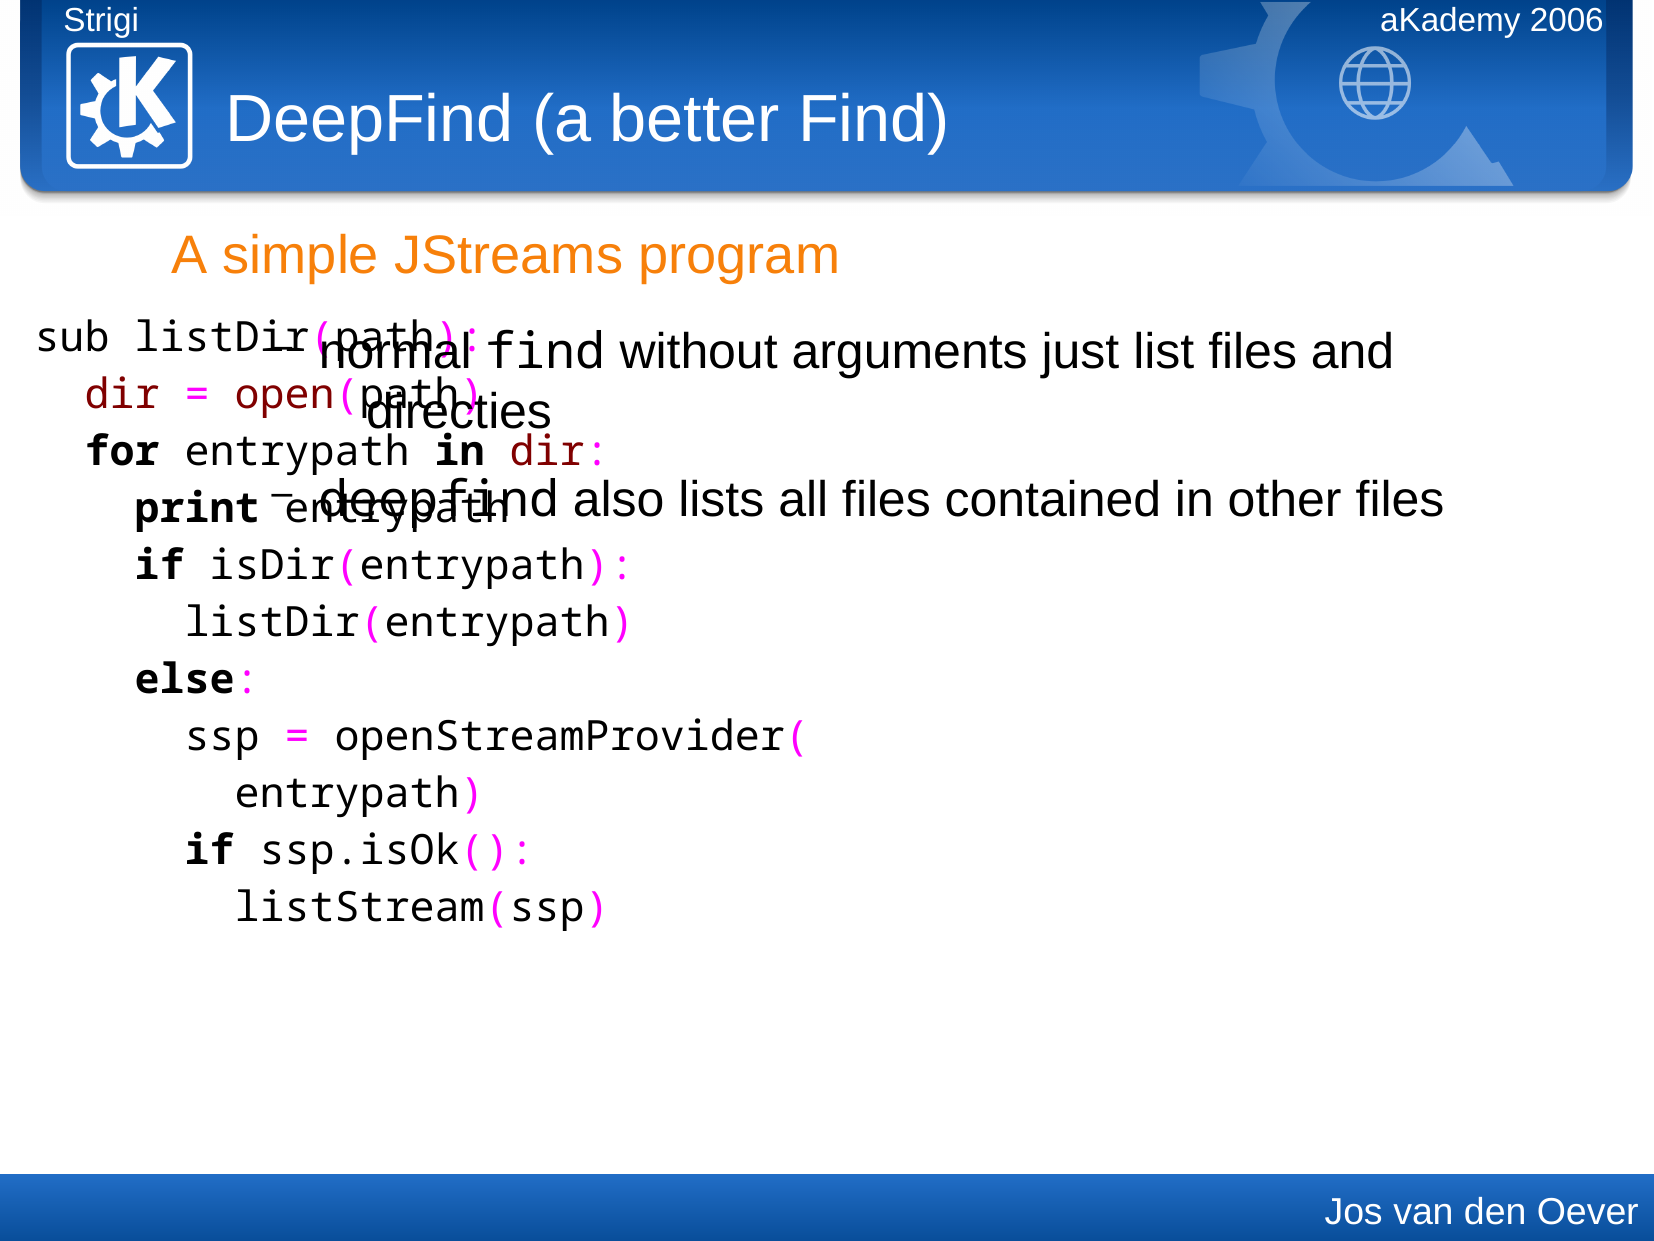

# DeepFind (a better Find)
A simple JStreams program
normal find without arguments just list files and directies
deepfind also lists all files contained in other files
sub listDir(path):
 dir = open(path)
 for entrypath in dir:
 print entrypath
 if isDir(entrypath):
 listDir(entrypath)
 else:
 ssp = openStreamProvider(
 entrypath)
 if ssp.isOk():
 listStream(ssp)